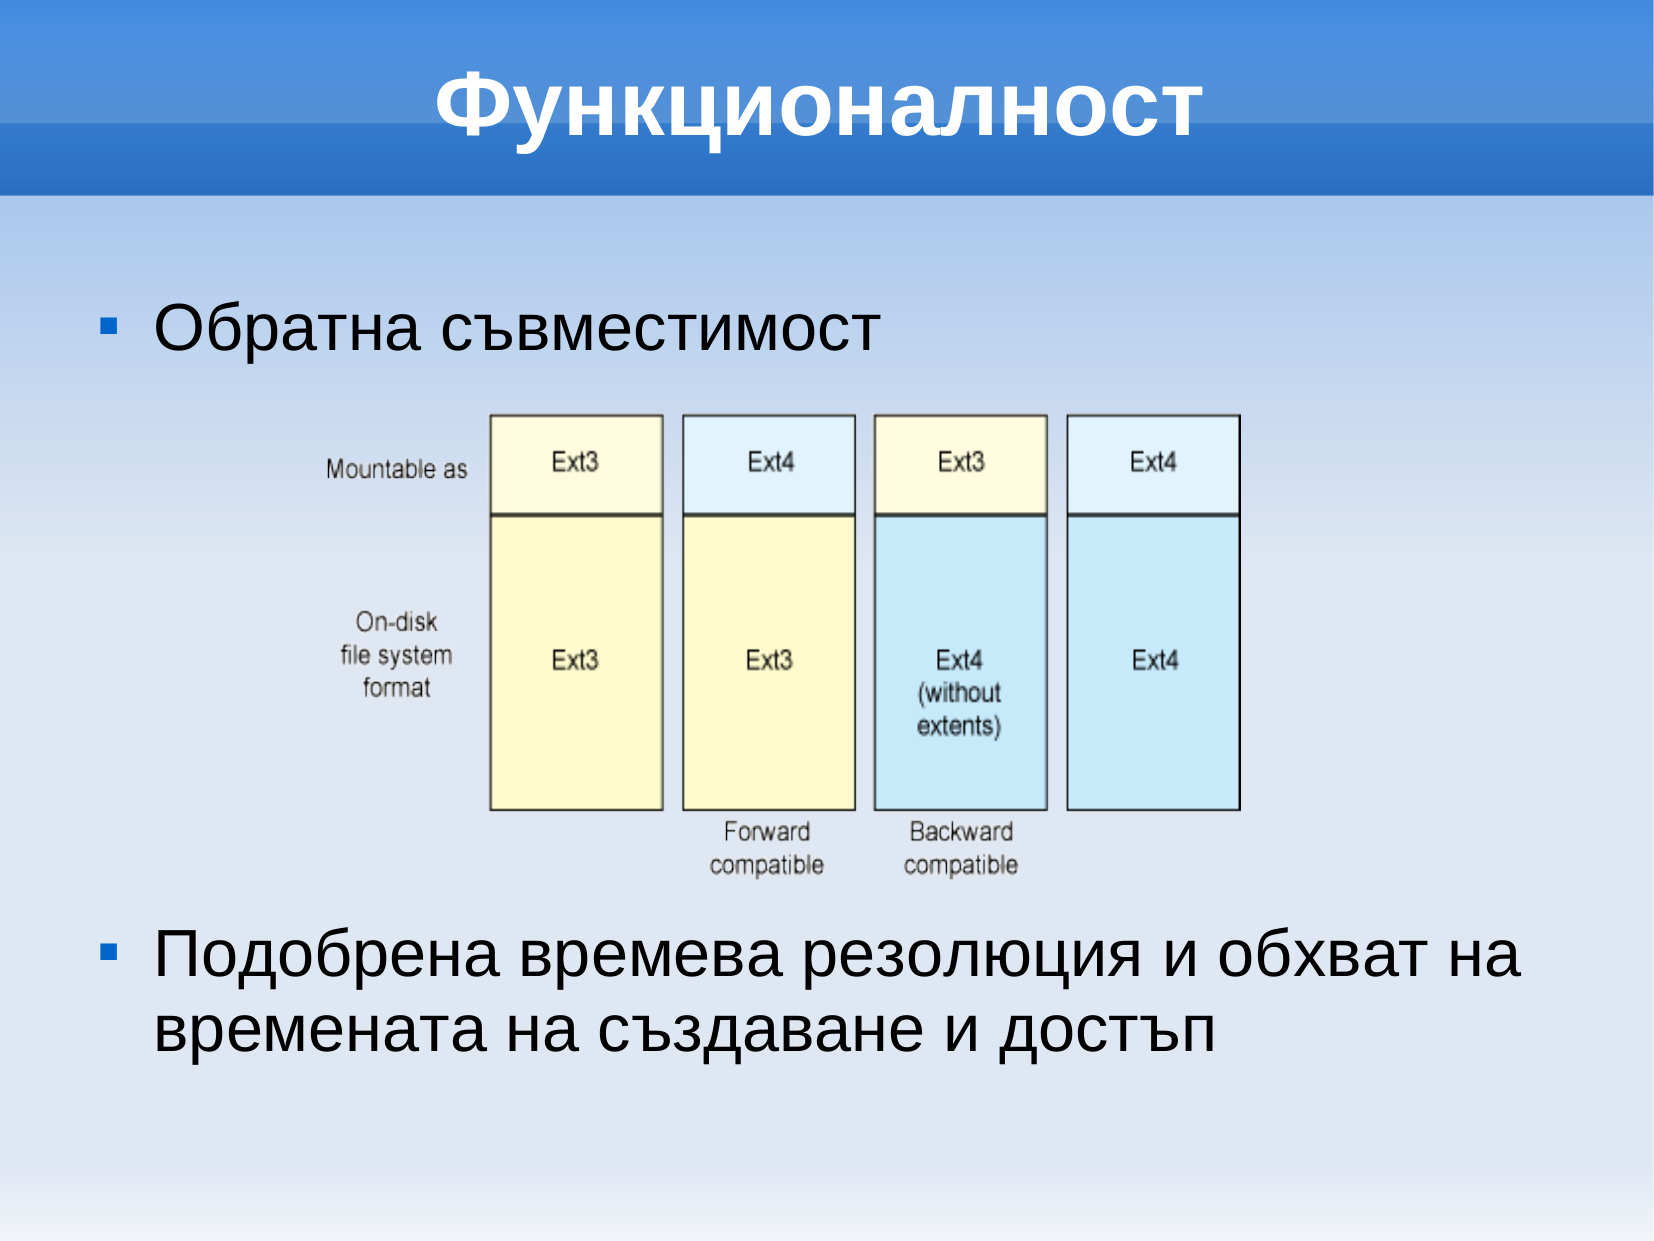

# Функционалност
Обратна съвместимост
Подобрена времева резолюция и обхват на времената на създаване и достъп